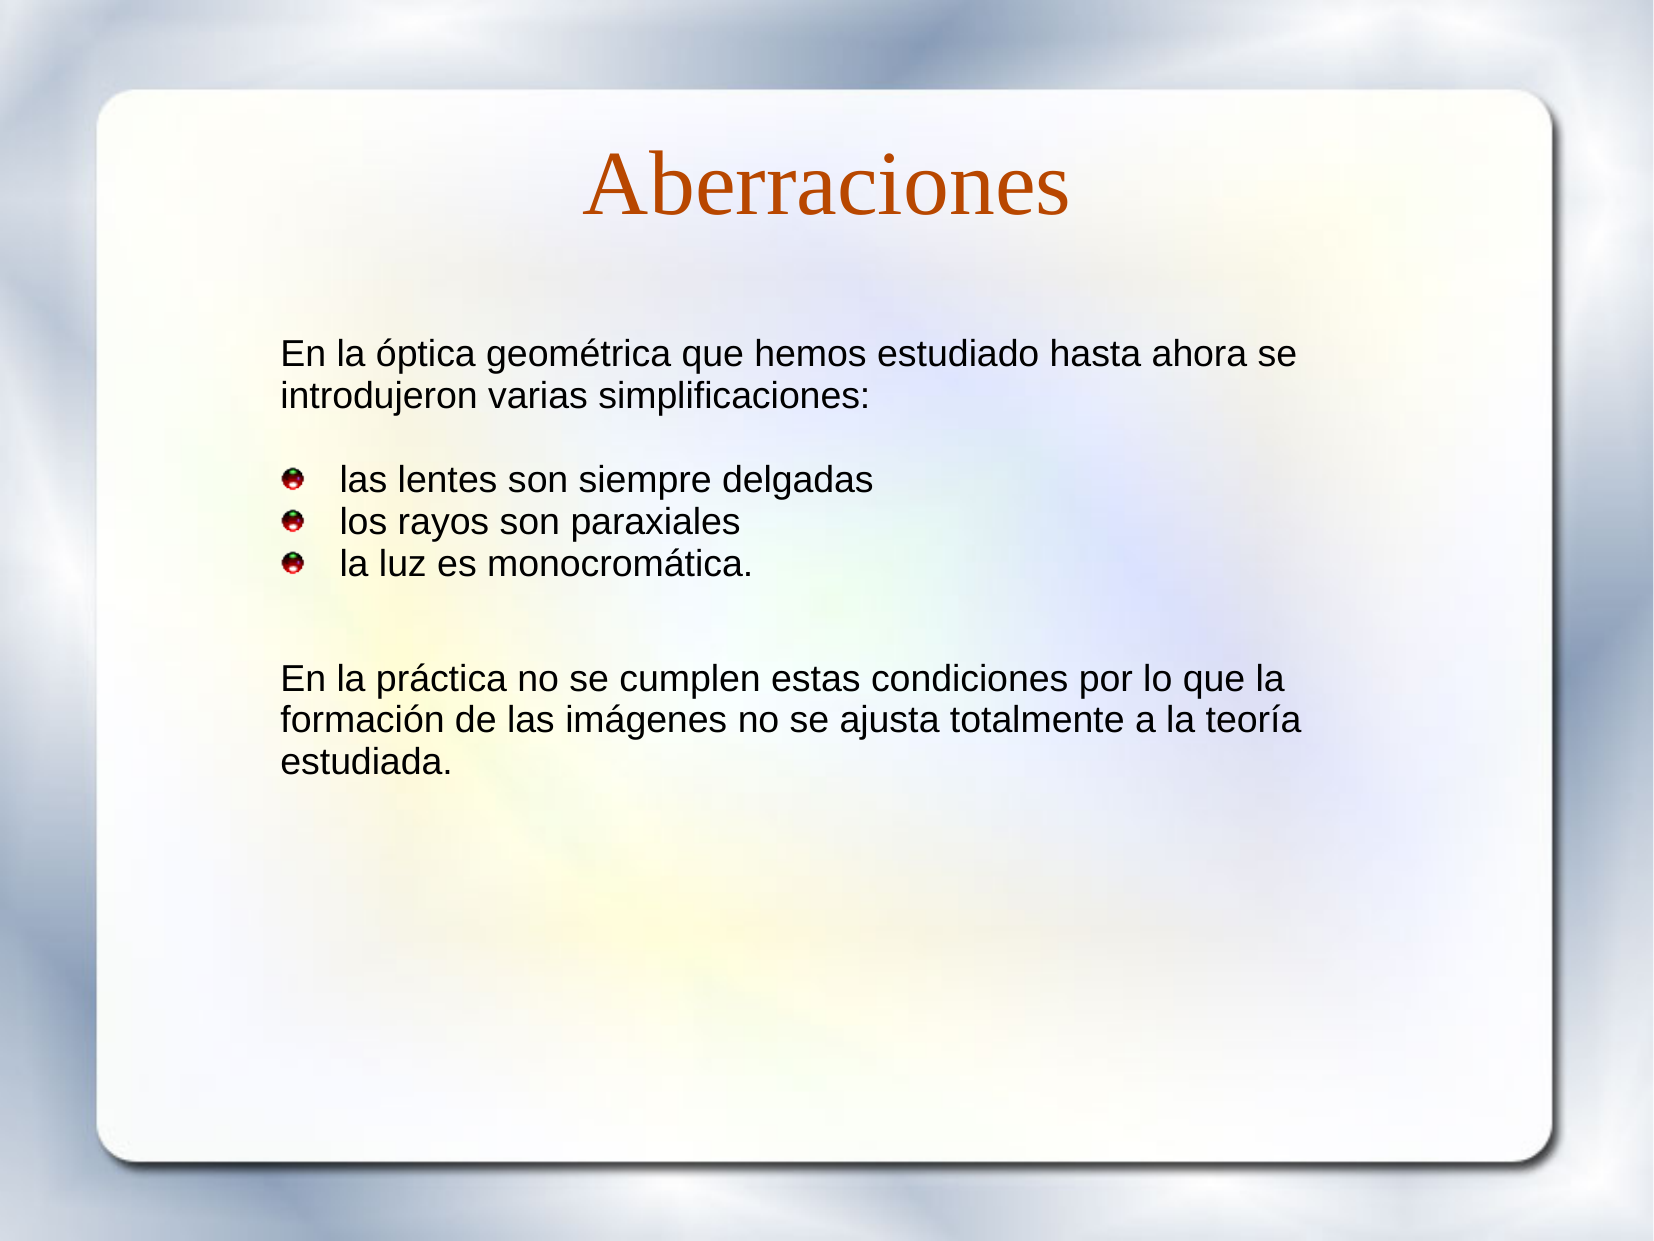

# Aberraciones
En la óptica geométrica que hemos estudiado hasta ahora se introdujeron varias simplificaciones:
las lentes son siempre delgadas
los rayos son paraxiales
la luz es monocromática.
En la práctica no se cumplen estas condiciones por lo que la formación de las imágenes no se ajusta totalmente a la teoría estudiada.